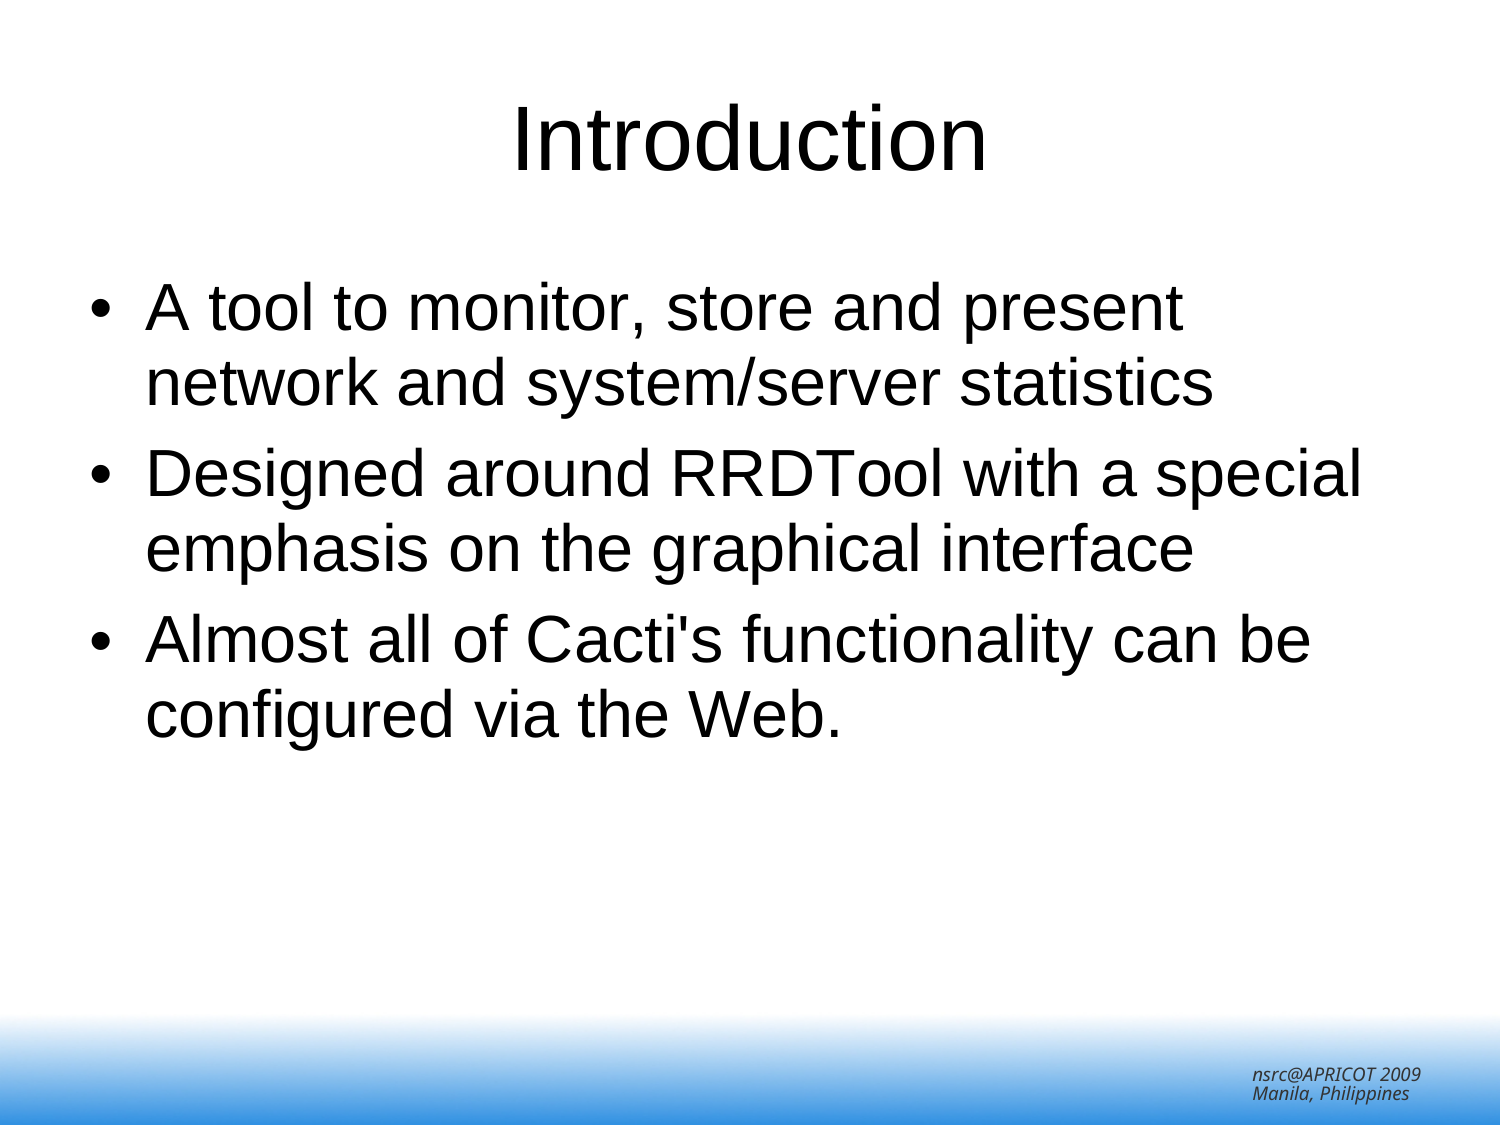

# Introduction
A tool to monitor, store and present network and system/server statistics
Designed around RRDTool with a special emphasis on the graphical interface
Almost all of Cacti's functionality can be configured via the Web.